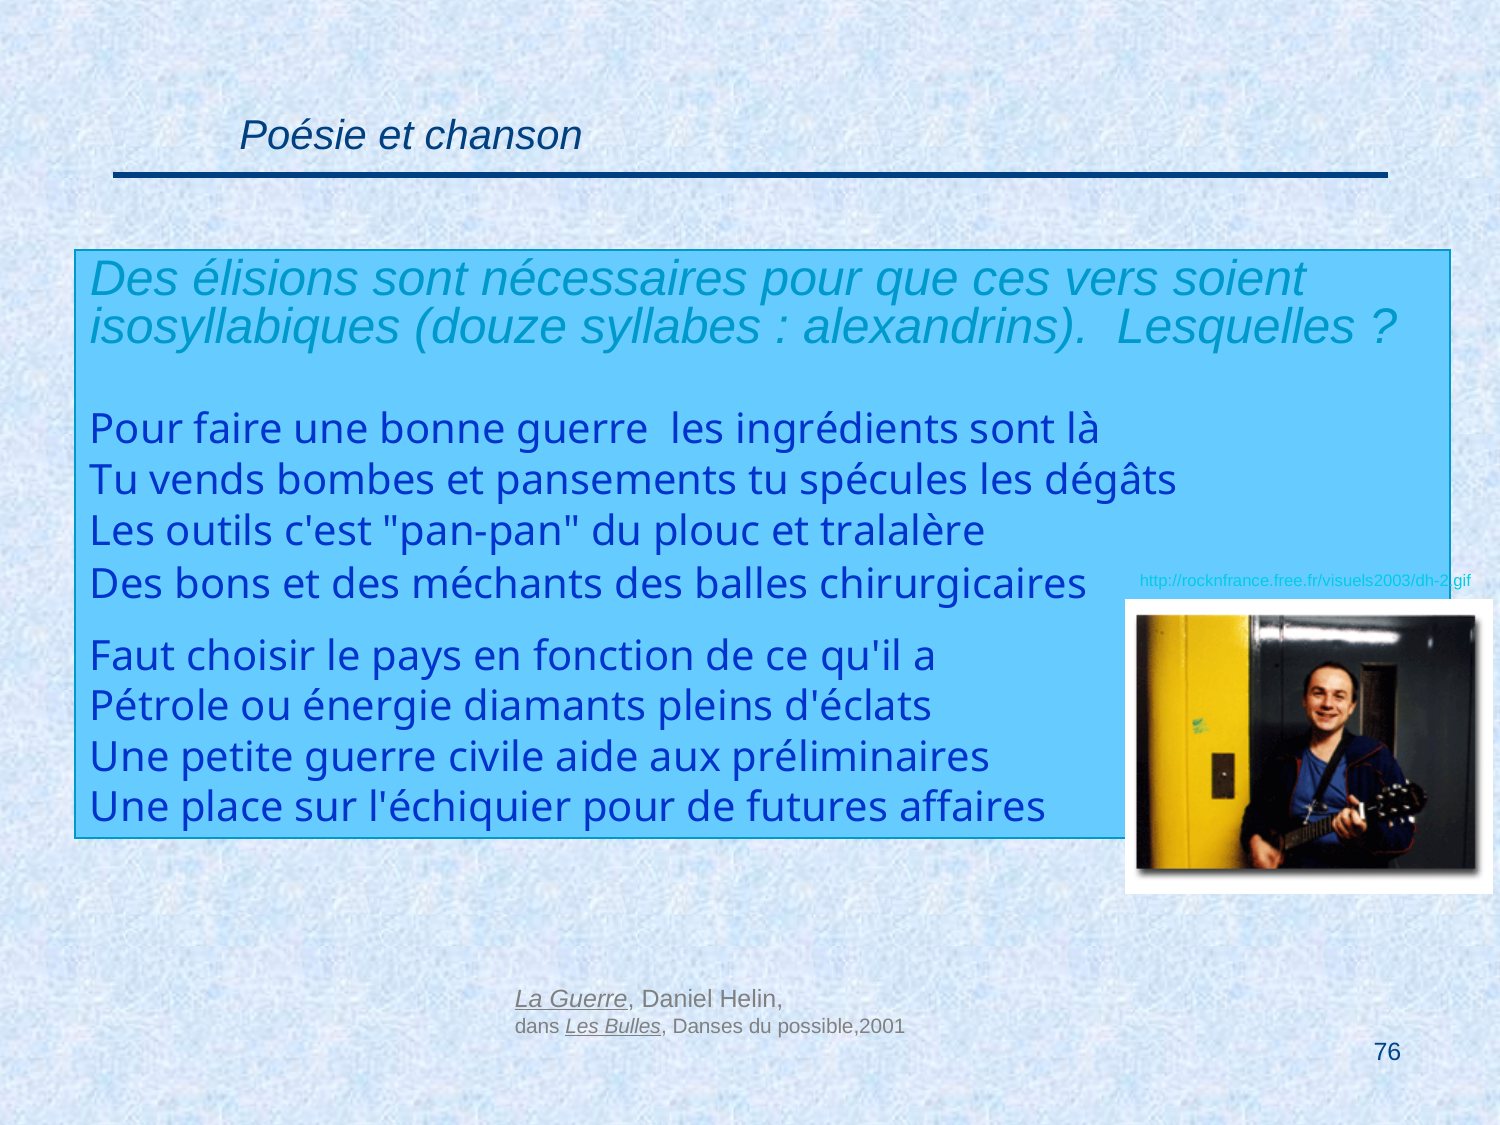

Poésie et chanson
Des élisions sont nécessaires pour que ces vers soient isosyllabiques (douze syllabes : alexandrins). Lesquelles ?
Pour faire une bonne guerre  les ingrédients sont là
Tu vends bombes et pansements tu spécules les dégâts
Les outils c'est "pan-pan" du plouc et tralalère
Des bons et des méchants des balles chirurgicaires
Faut choisir le pays en fonction de ce qu'il a
Pétrole ou énergie diamants pleins d'éclats
Une petite guerre civile aide aux préliminaires
Une place sur l'échiquier pour de futures affaires
http://rocknfrance.free.fr/visuels2003/dh-2.gif
La Guerre, Daniel Helin,
dans Les Bulles, Danses du possible,2001
76